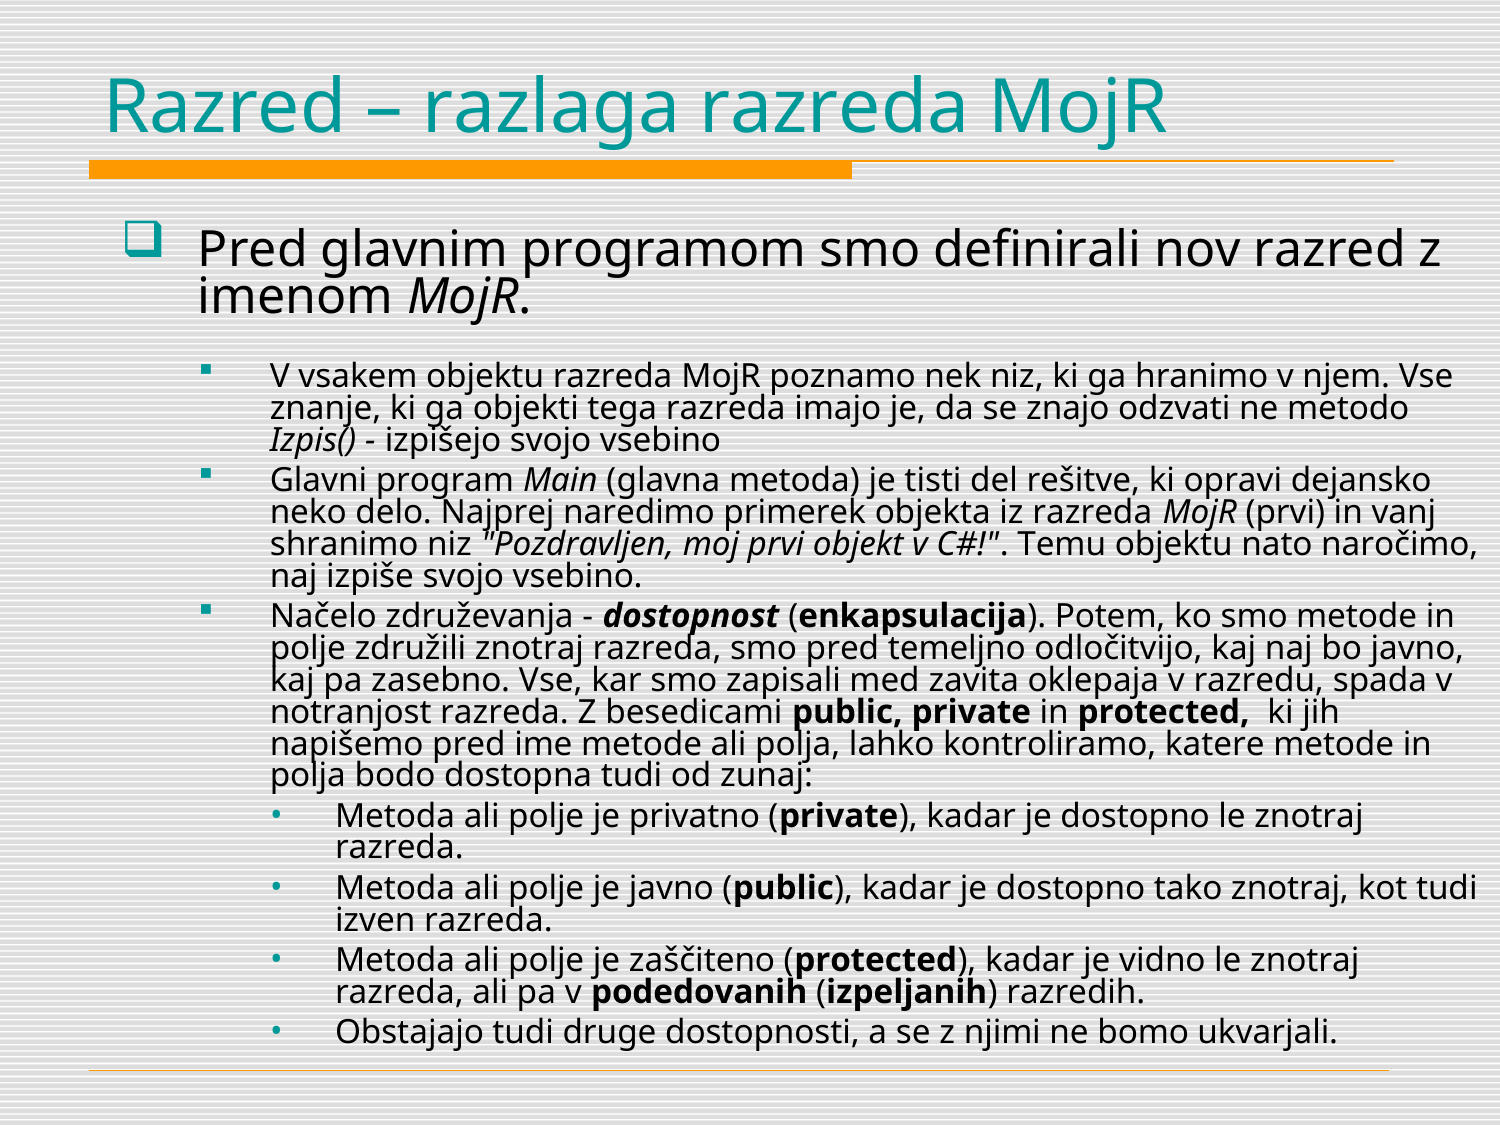

# Razred – razlaga razreda MojR
Pred glavnim programom smo definirali nov razred z imenom MojR.
V vsakem objektu razreda MojR poznamo nek niz, ki ga hranimo v njem. Vse znanje, ki ga objekti tega razreda imajo je, da se znajo odzvati ne metodo Izpis() - izpišejo svojo vsebino
Glavni program Main (glavna metoda) je tisti del rešitve, ki opravi dejansko neko delo. Najprej naredimo primerek objekta iz razreda MojR (prvi) in vanj shranimo niz "Pozdravljen, moj prvi objekt v C#!". Temu objektu nato naročimo, naj izpiše svojo vsebino.
Načelo združevanja - dostopnost (enkapsulacija). Potem, ko smo metode in polje združili znotraj razreda, smo pred temeljno odločitvijo, kaj naj bo javno, kaj pa zasebno. Vse, kar smo zapisali med zavita oklepaja v razredu, spada v notranjost razreda. Z besedicami public, private in protected, ki jih napišemo pred ime metode ali polja, lahko kontroliramo, katere metode in polja bodo dostopna tudi od zunaj:
Metoda ali polje je privatno (private), kadar je dostopno le znotraj razreda.
Metoda ali polje je javno (public), kadar je dostopno tako znotraj, kot tudi izven razreda.
Metoda ali polje je zaščiteno (protected), kadar je vidno le znotraj razreda, ali pa v podedovanih (izpeljanih) razredih.
Obstajajo tudi druge dostopnosti, a se z njimi ne bomo ukvarjali.